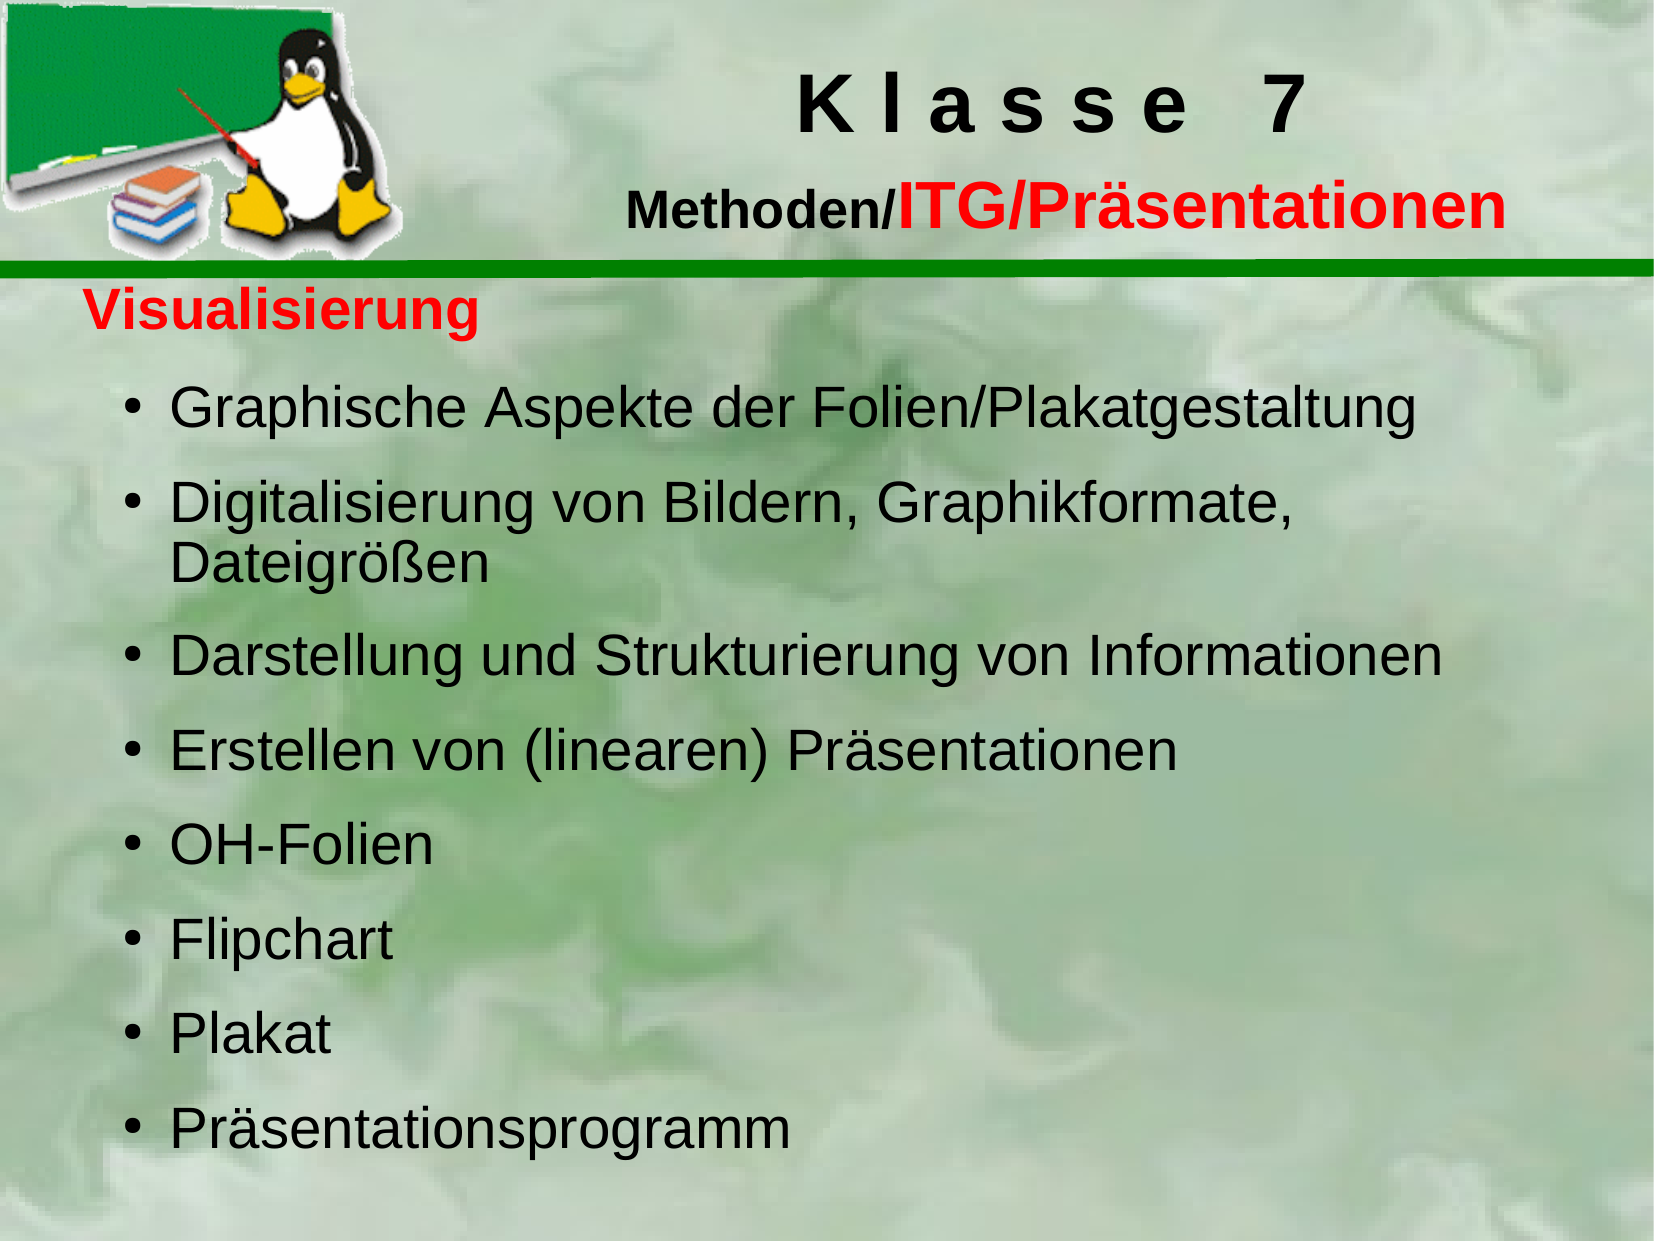

# Klasse 7
Methoden/ITG/Präsentationen
Visualisierung
Graphische Aspekte der Folien/Plakatgestaltung
Digitalisierung von Bildern, Graphikformate, Dateigrößen
Darstellung und Strukturierung von Informationen
Erstellen von (linearen) Präsentationen
OH-Folien
Flipchart
Plakat
Präsentationsprogramm